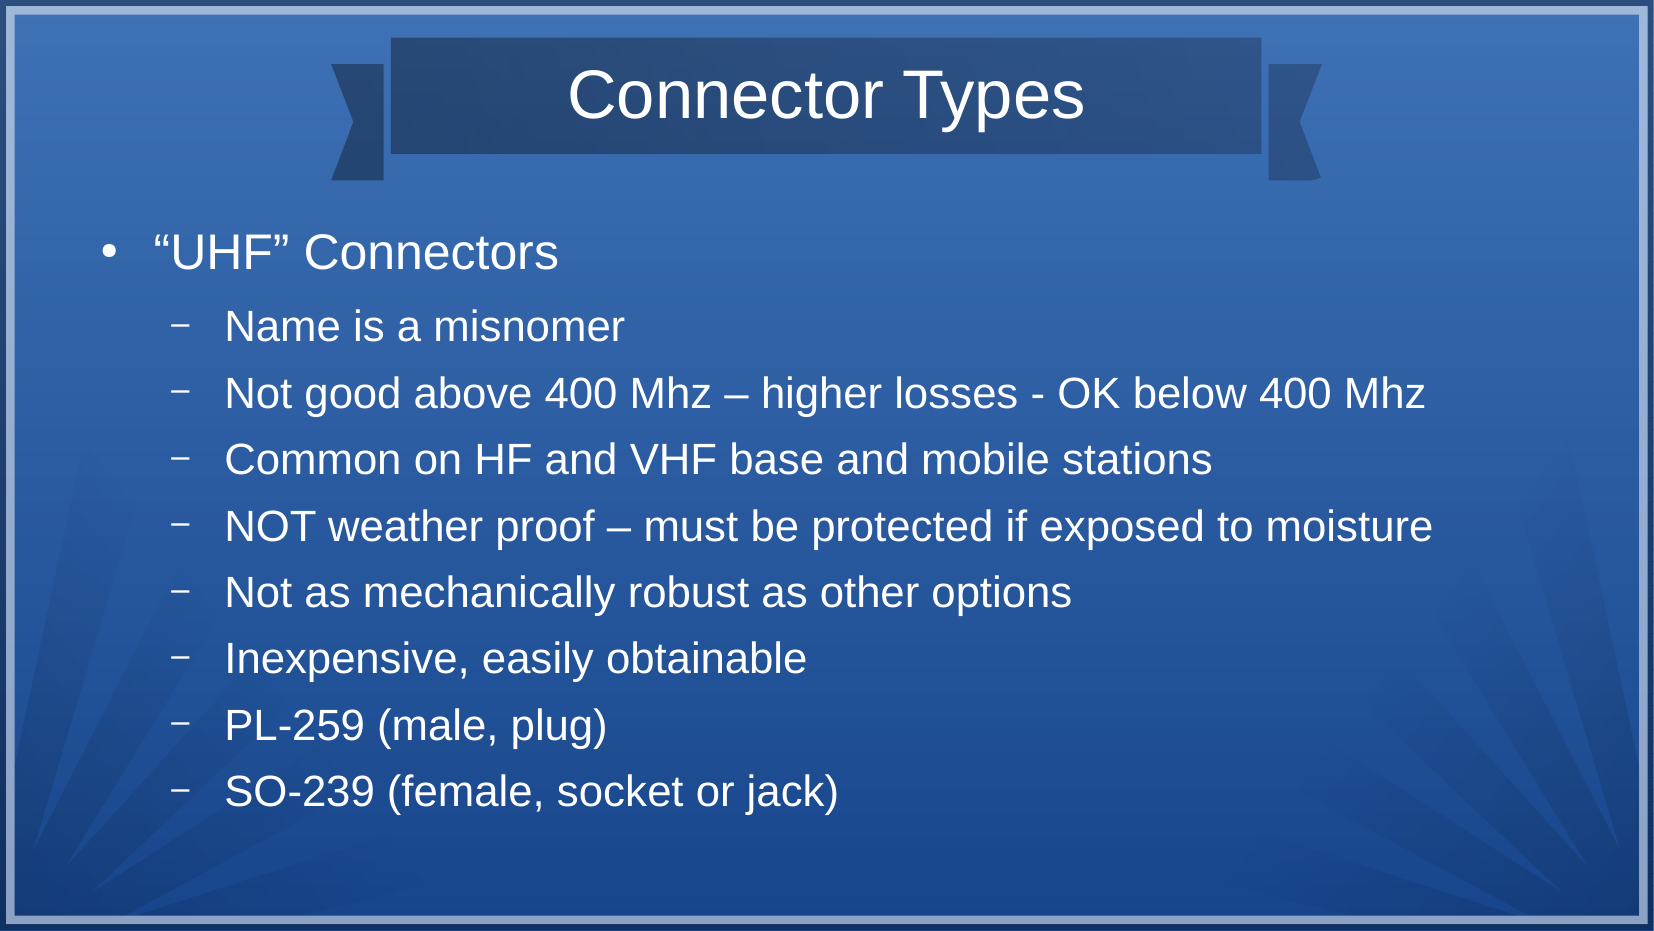

# Connector Types
“UHF” Connectors
Name is a misnomer
Not good above 400 Mhz – higher losses - OK below 400 Mhz
Common on HF and VHF base and mobile stations
NOT weather proof – must be protected if exposed to moisture
Not as mechanically robust as other options
Inexpensive, easily obtainable
PL-259 (male, plug)
SO-239 (female, socket or jack)